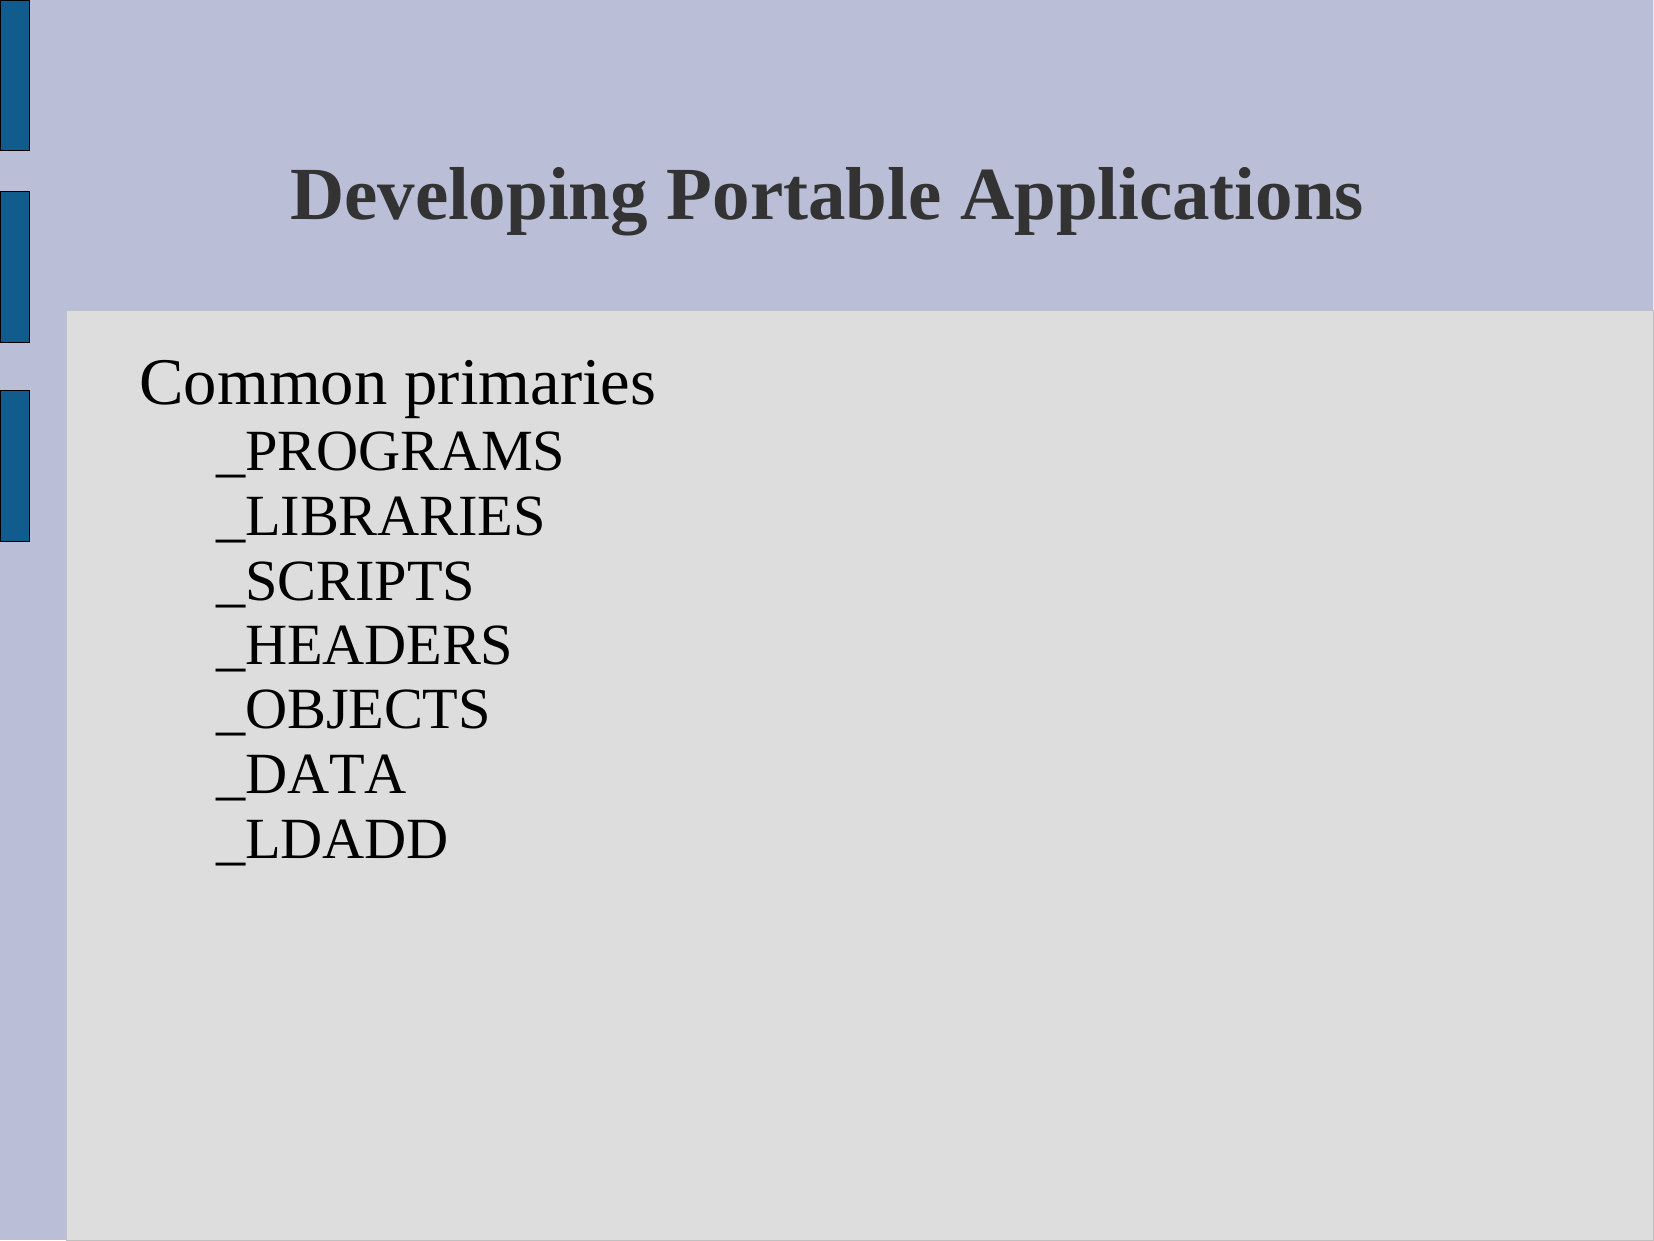

# Developing Portable Applications
Common primaries
_PROGRAMS
_LIBRARIES
_SCRIPTS
_HEADERS
_OBJECTS
_DATA
_LDADD